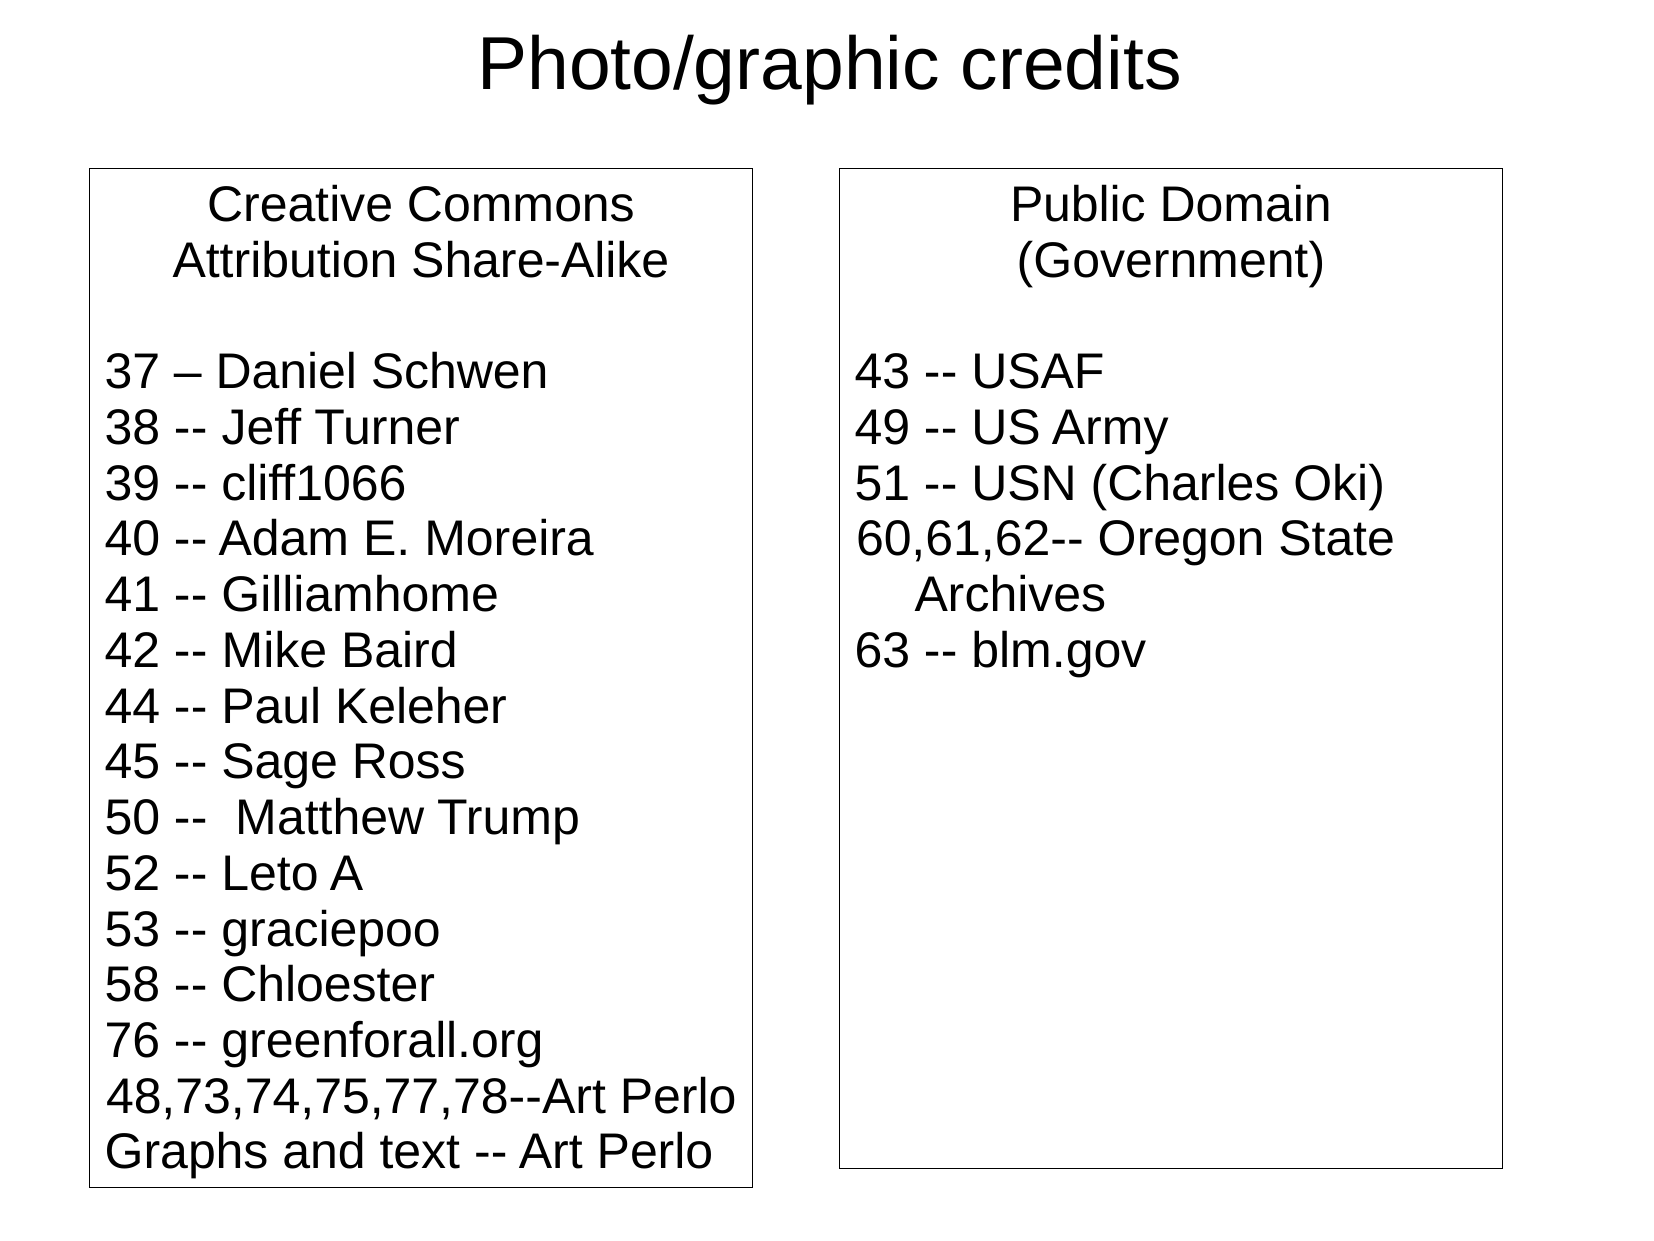

Photo/graphic credits
Creative Commons Attribution Share-Alike
37 – Daniel Schwen
38 -- Jeff Turner
39 -- cliff1066
40 -- Adam E. Moreira
41 -- Gilliamhome
42 -- Mike Baird
44 -- Paul Keleher
45 -- Sage Ross
50 -- Matthew Trump
52 -- Leto A
53 -- graciepoo
58 -- Chloester
76 -- greenforall.org
48,73,74,75,77,78--Art Perlo
Graphs and text -- Art Perlo
Public Domain (Government)
43 -- USAF
49 -- US Army
51 -- USN (Charles Oki)
60,61,62-- Oregon State Archives
63 -- blm.gov